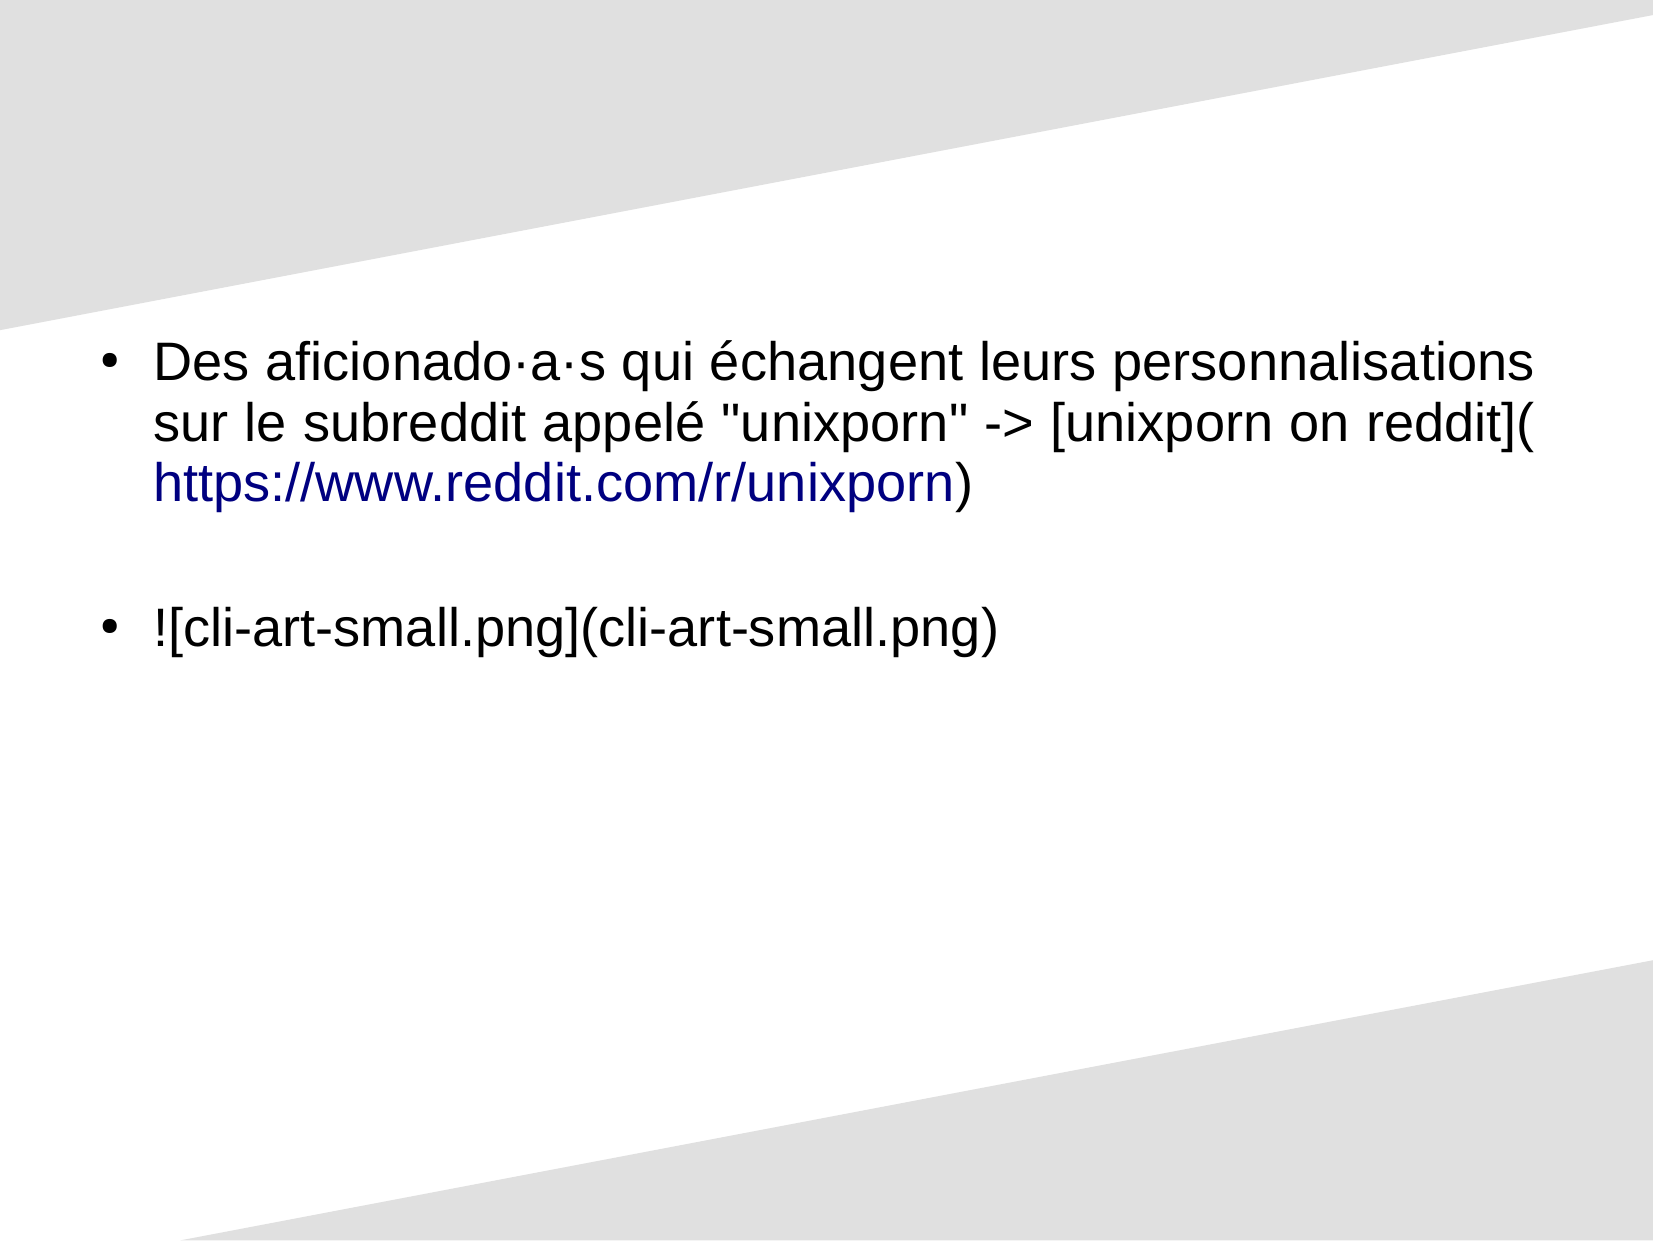

#
Des aficionado·a·s qui échangent leurs personnalisations sur le subreddit appelé "unixporn" -> [unixporn on reddit](https://www.reddit.com/r/unixporn)